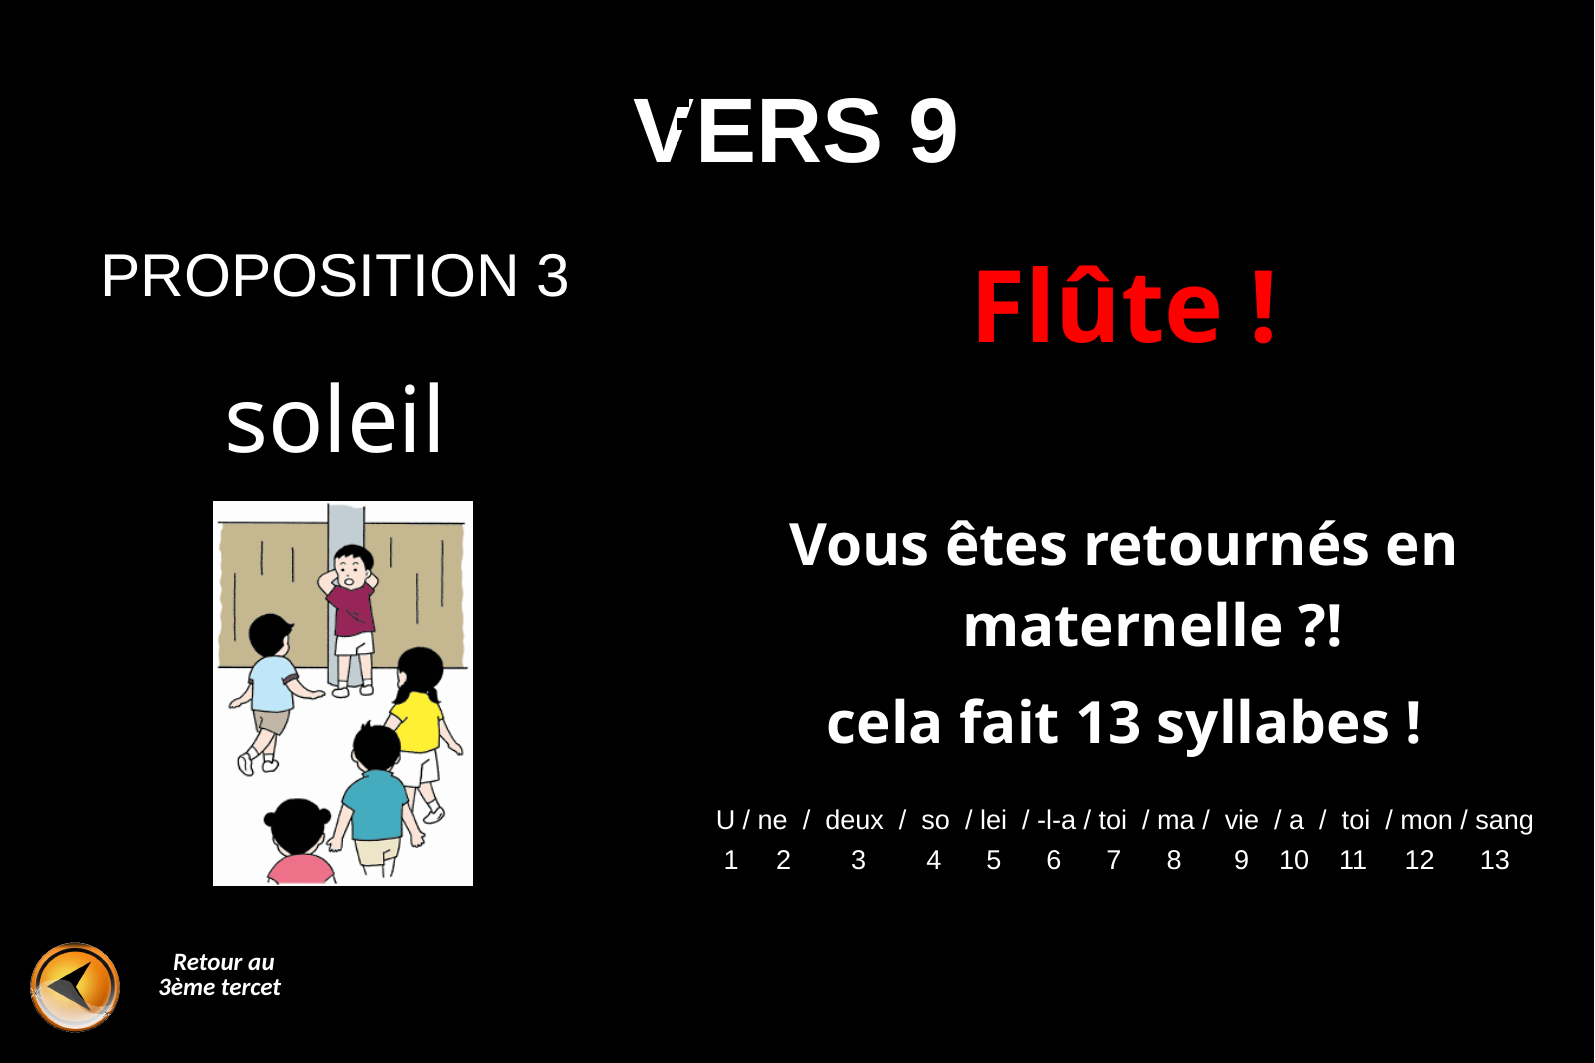

# VERS 9
Flûte !
Vous êtes retournés en maternelle ?!
cela fait 13 syllabes !
U / ne / deux / so / lei / -l-a / toi / ma / vie / a / toi / mon / sang
 1 2 3 4 5 6 7 8 9 10 11 12 13
PROPOSITION 3
soleil
Retour au 3ème tercet